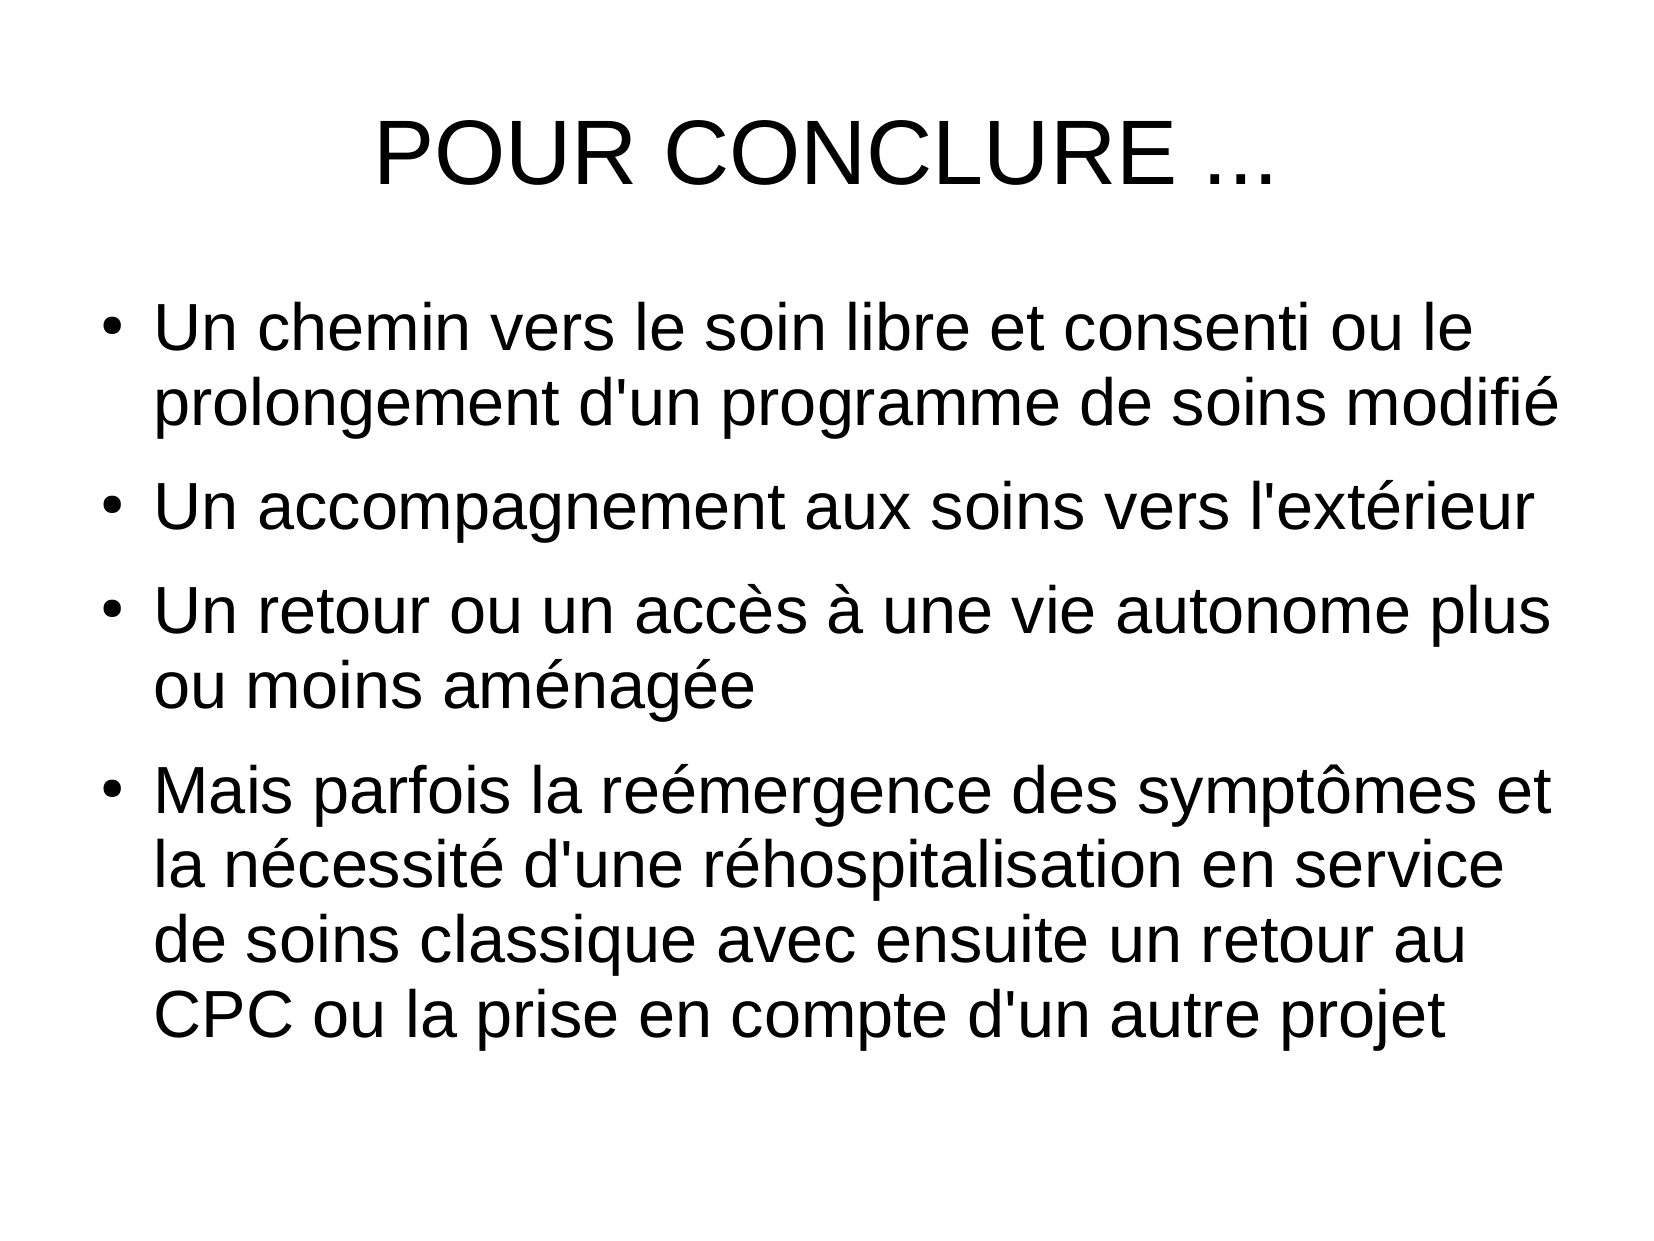

# POUR CONCLURE ...
Un chemin vers le soin libre et consenti ou le prolongement d'un programme de soins modifié
Un accompagnement aux soins vers l'extérieur
Un retour ou un accès à une vie autonome plus ou moins aménagée
Mais parfois la reémergence des symptômes et la nécessité d'une réhospitalisation en service de soins classique avec ensuite un retour au CPC ou la prise en compte d'un autre projet